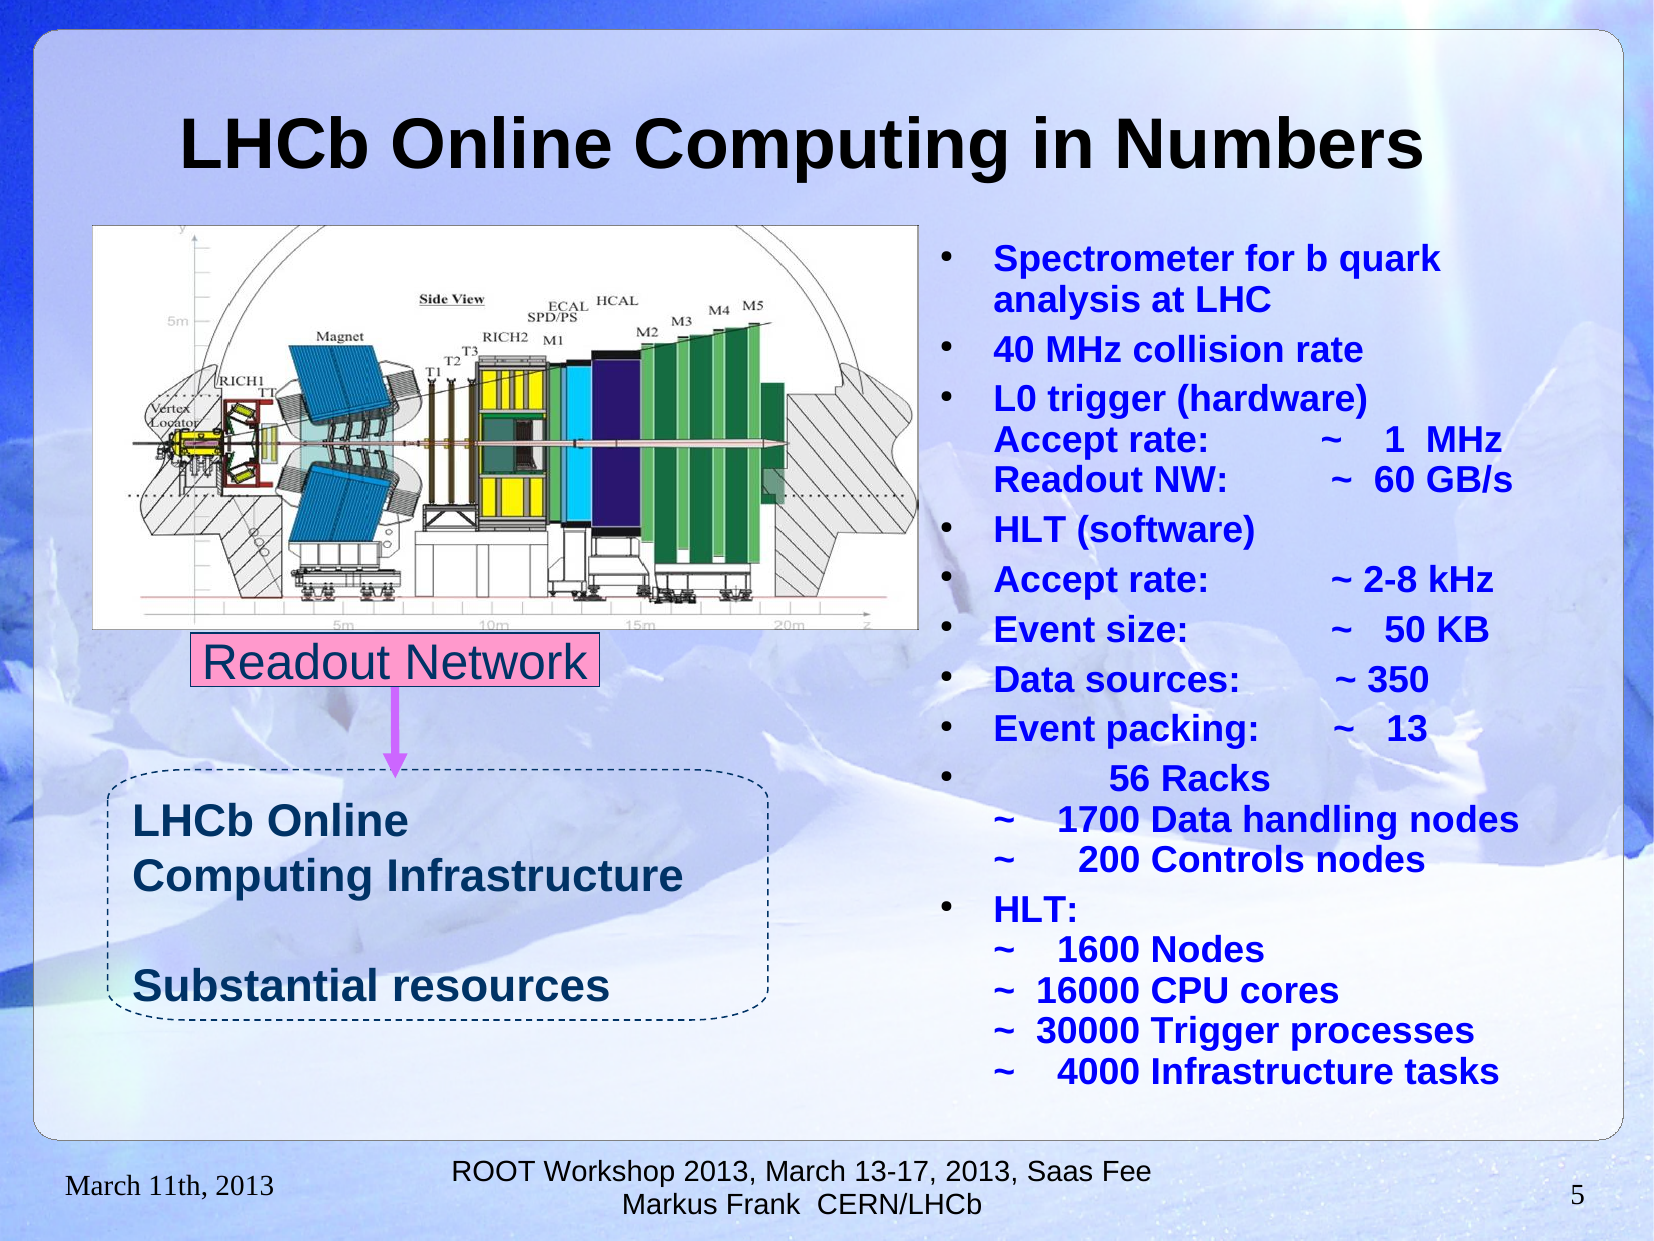

# LHCb Online Computing in Numbers
Spectrometer for b quark analysis at LHC
40 MHz collision rate
L0 trigger (hardware)
Accept rate: 	 ~ 1 MHz
Readout NW:	 ~ 60 GB/s
HLT (software)
Accept rate: 	 ~ 2-8 kHz
Event size:	 ~ 50 KB
Data sources: ~ 350
Event packing: ~ 13
 56 Racks
~ 1700 Data handling nodes
~ 200 Controls nodes
HLT:
~ 1600 Nodes
~ 16000 CPU cores
~ 30000 Trigger processes
~ 4000 Infrastructure tasks
Readout Network
LHCb Online
Computing Infrastructure
Substantial resources
March 11th, 2013
5